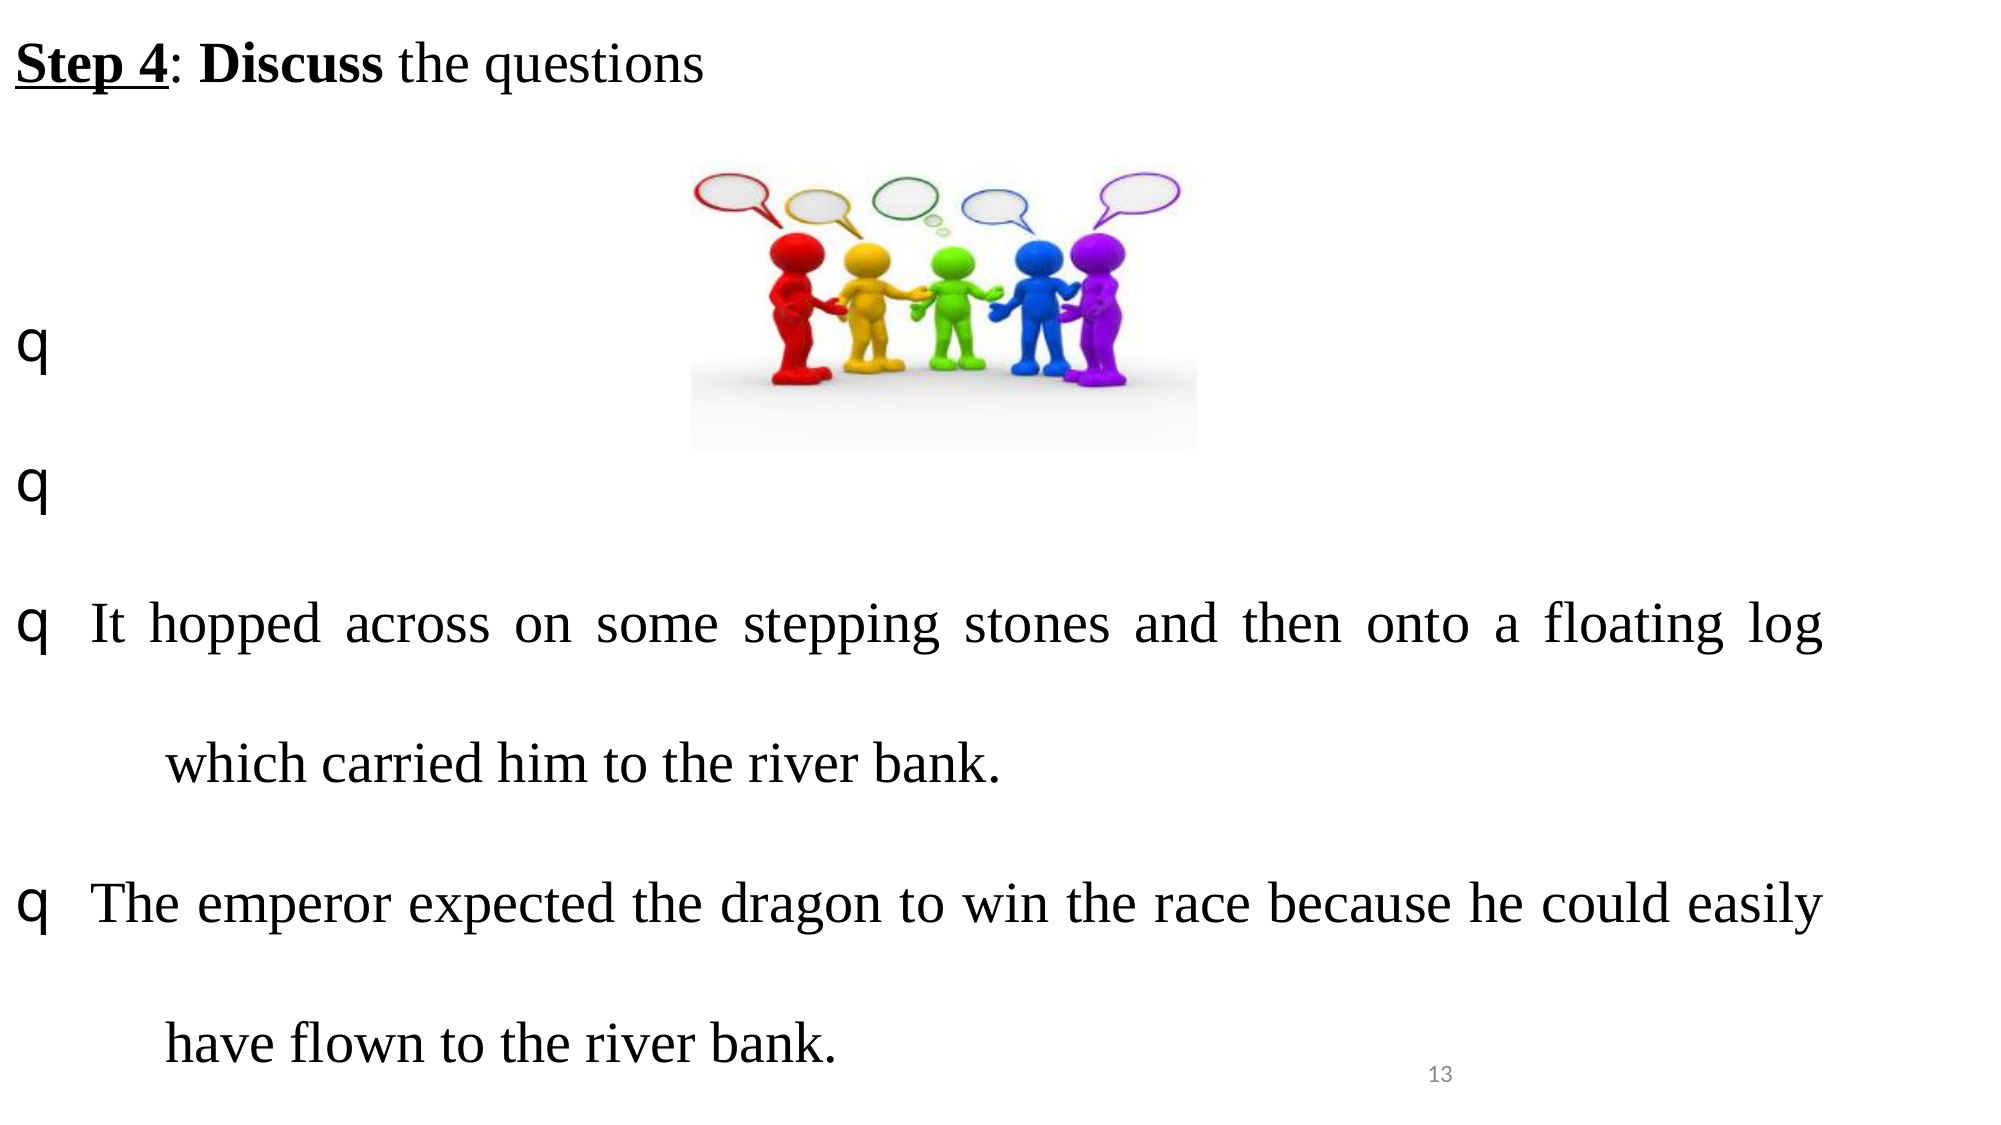

Step 4: Discuss the questions
It hopped across on some stepping stones and then onto a floating log which carried him to the river bank.
The emperor expected the dragon to win the race because he could easily have flown to the river bank.